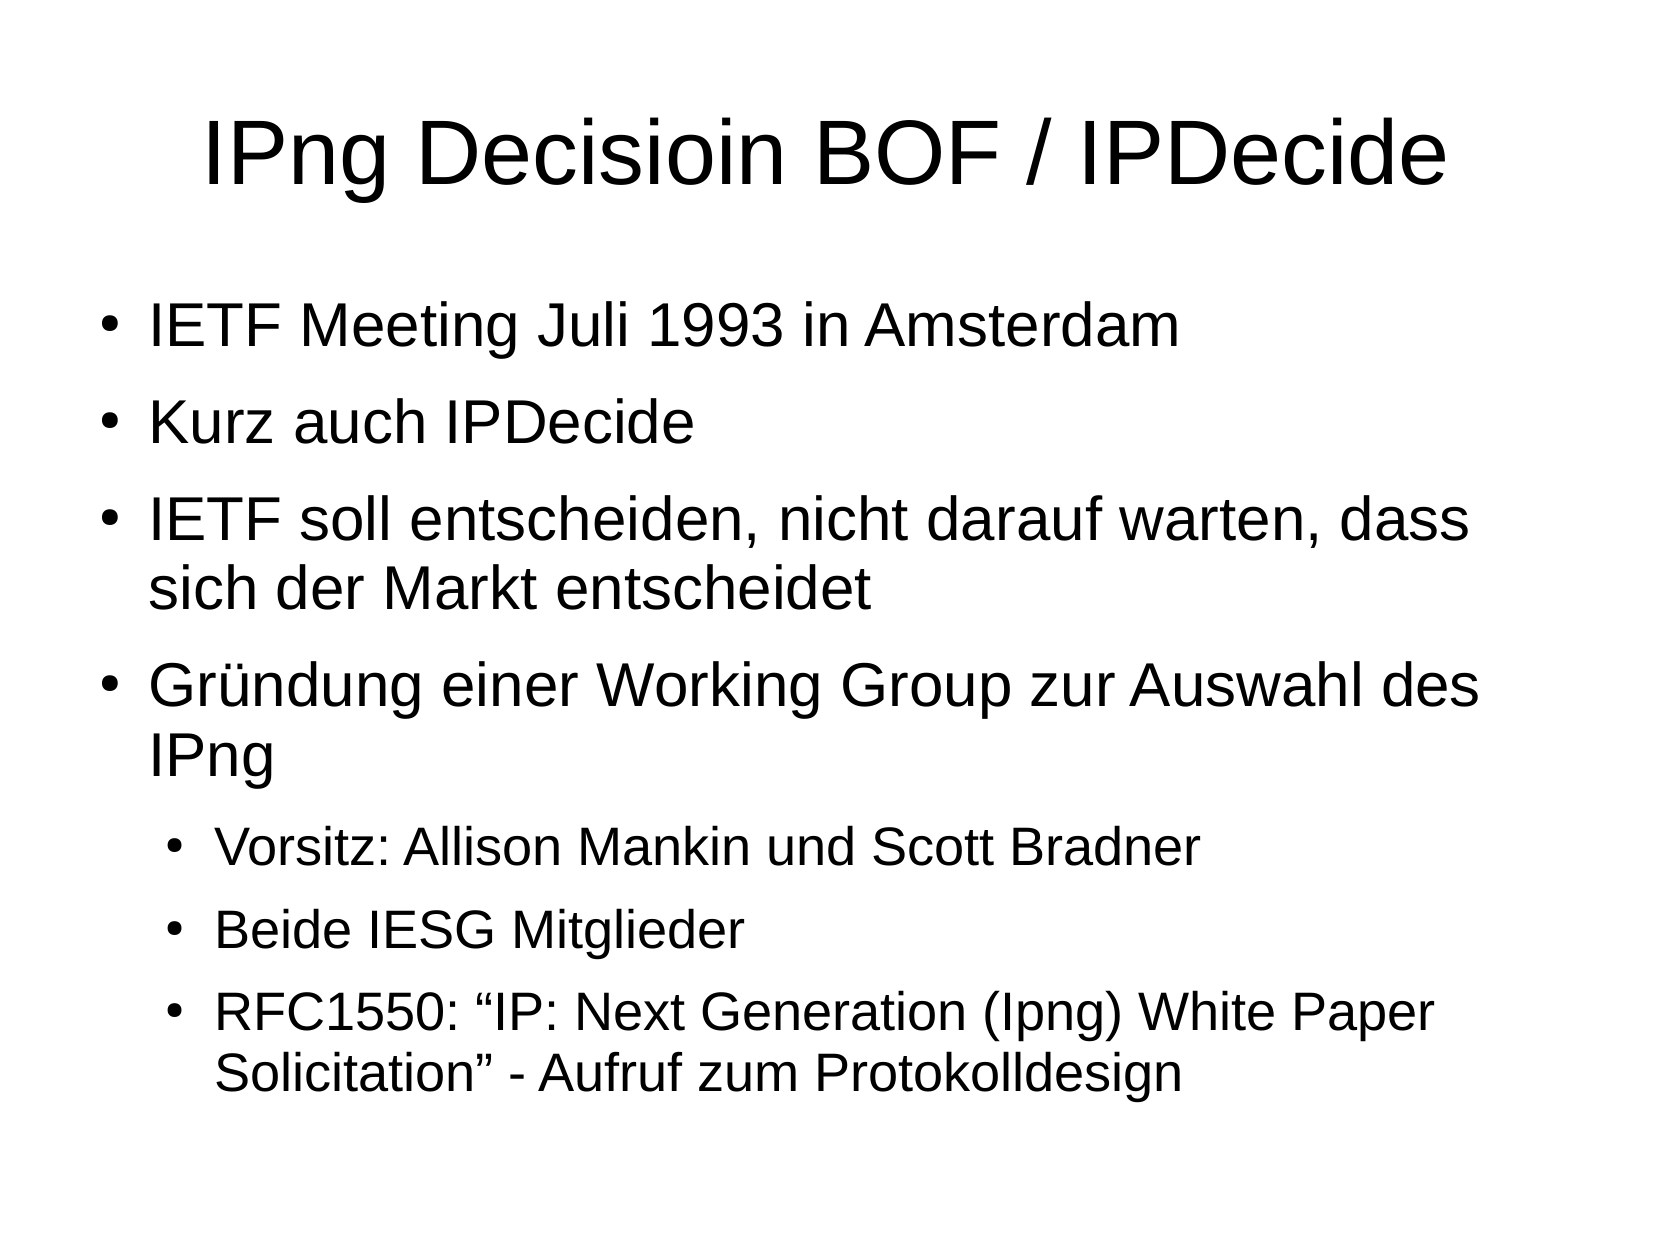

# IPng Decisioin BOF / IPDecide
IETF Meeting Juli 1993 in Amsterdam
Kurz auch IPDecide
IETF soll entscheiden, nicht darauf warten, dass sich der Markt entscheidet
Gründung einer Working Group zur Auswahl des IPng
Vorsitz: Allison Mankin und Scott Bradner
Beide IESG Mitglieder
RFC1550: “IP: Next Generation (Ipng) White Paper Solicitation” - Aufruf zum Protokolldesign